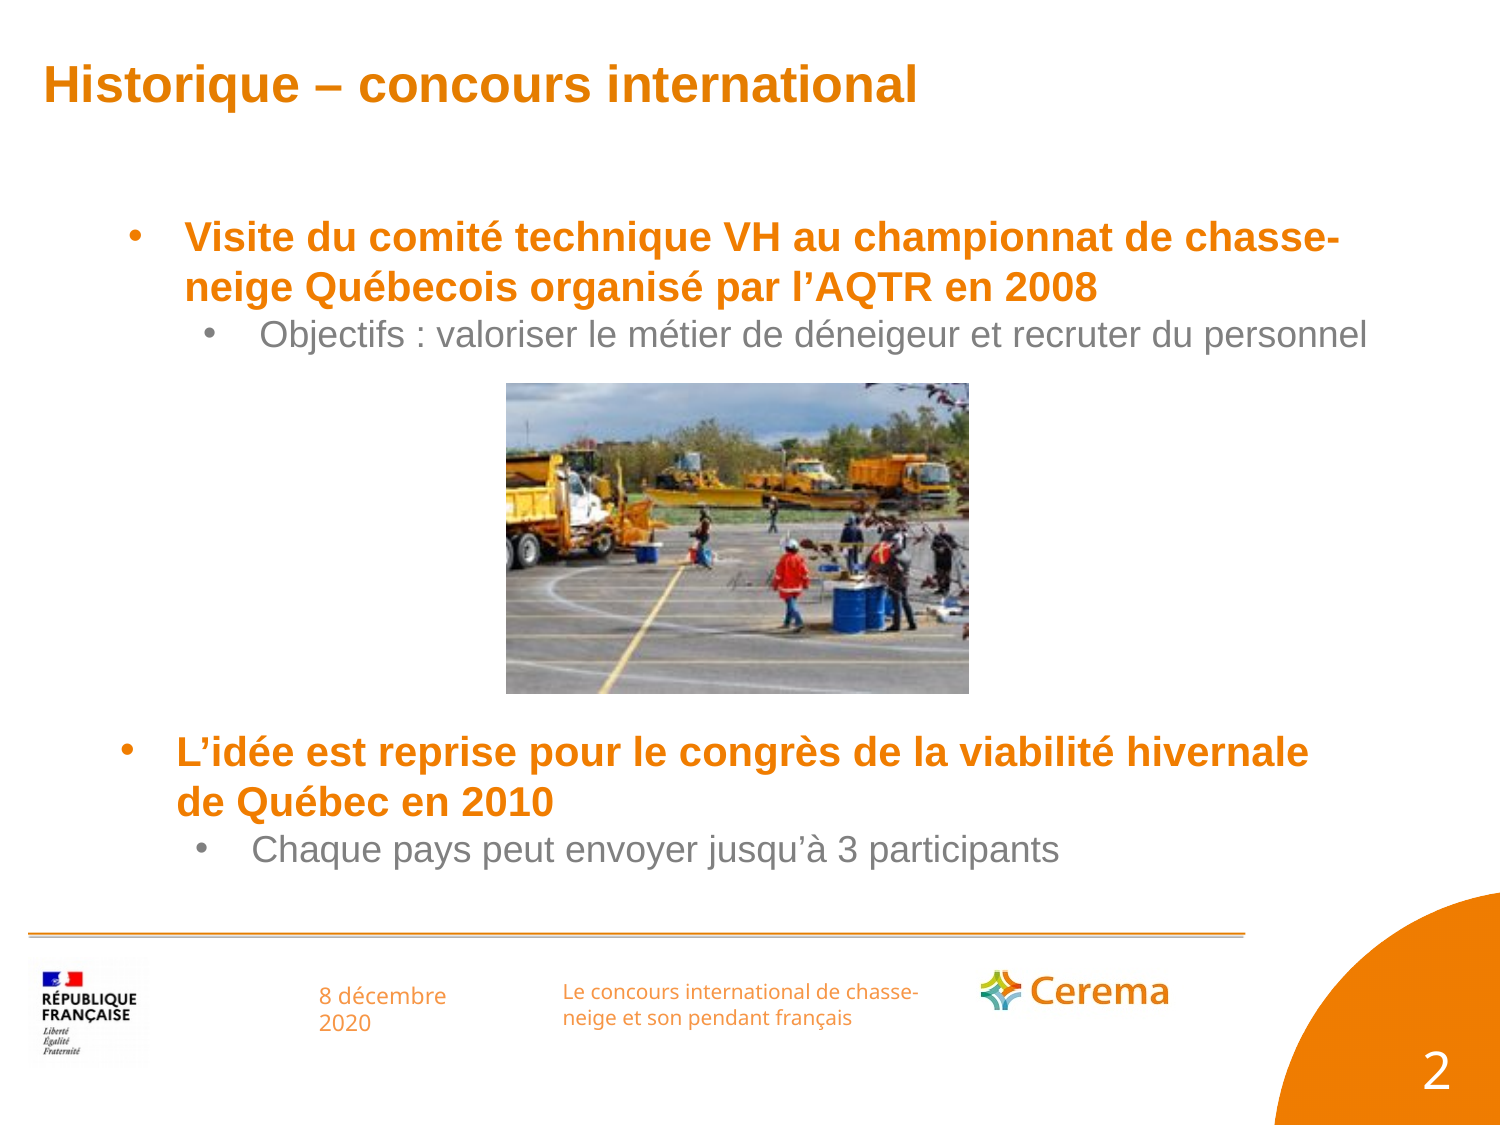

# Historique – concours international
Visite du comité technique VH au championnat de chasse-neige Québecois organisé par l’AQTR en 2008
Objectifs : valoriser le métier de déneigeur et recruter du personnel
L’idée est reprise pour le congrès de la viabilité hivernale de Québec en 2010
Chaque pays peut envoyer jusqu’à 3 participants
Le concours international de chasse-neige et son pendant français
8 décembre 2020